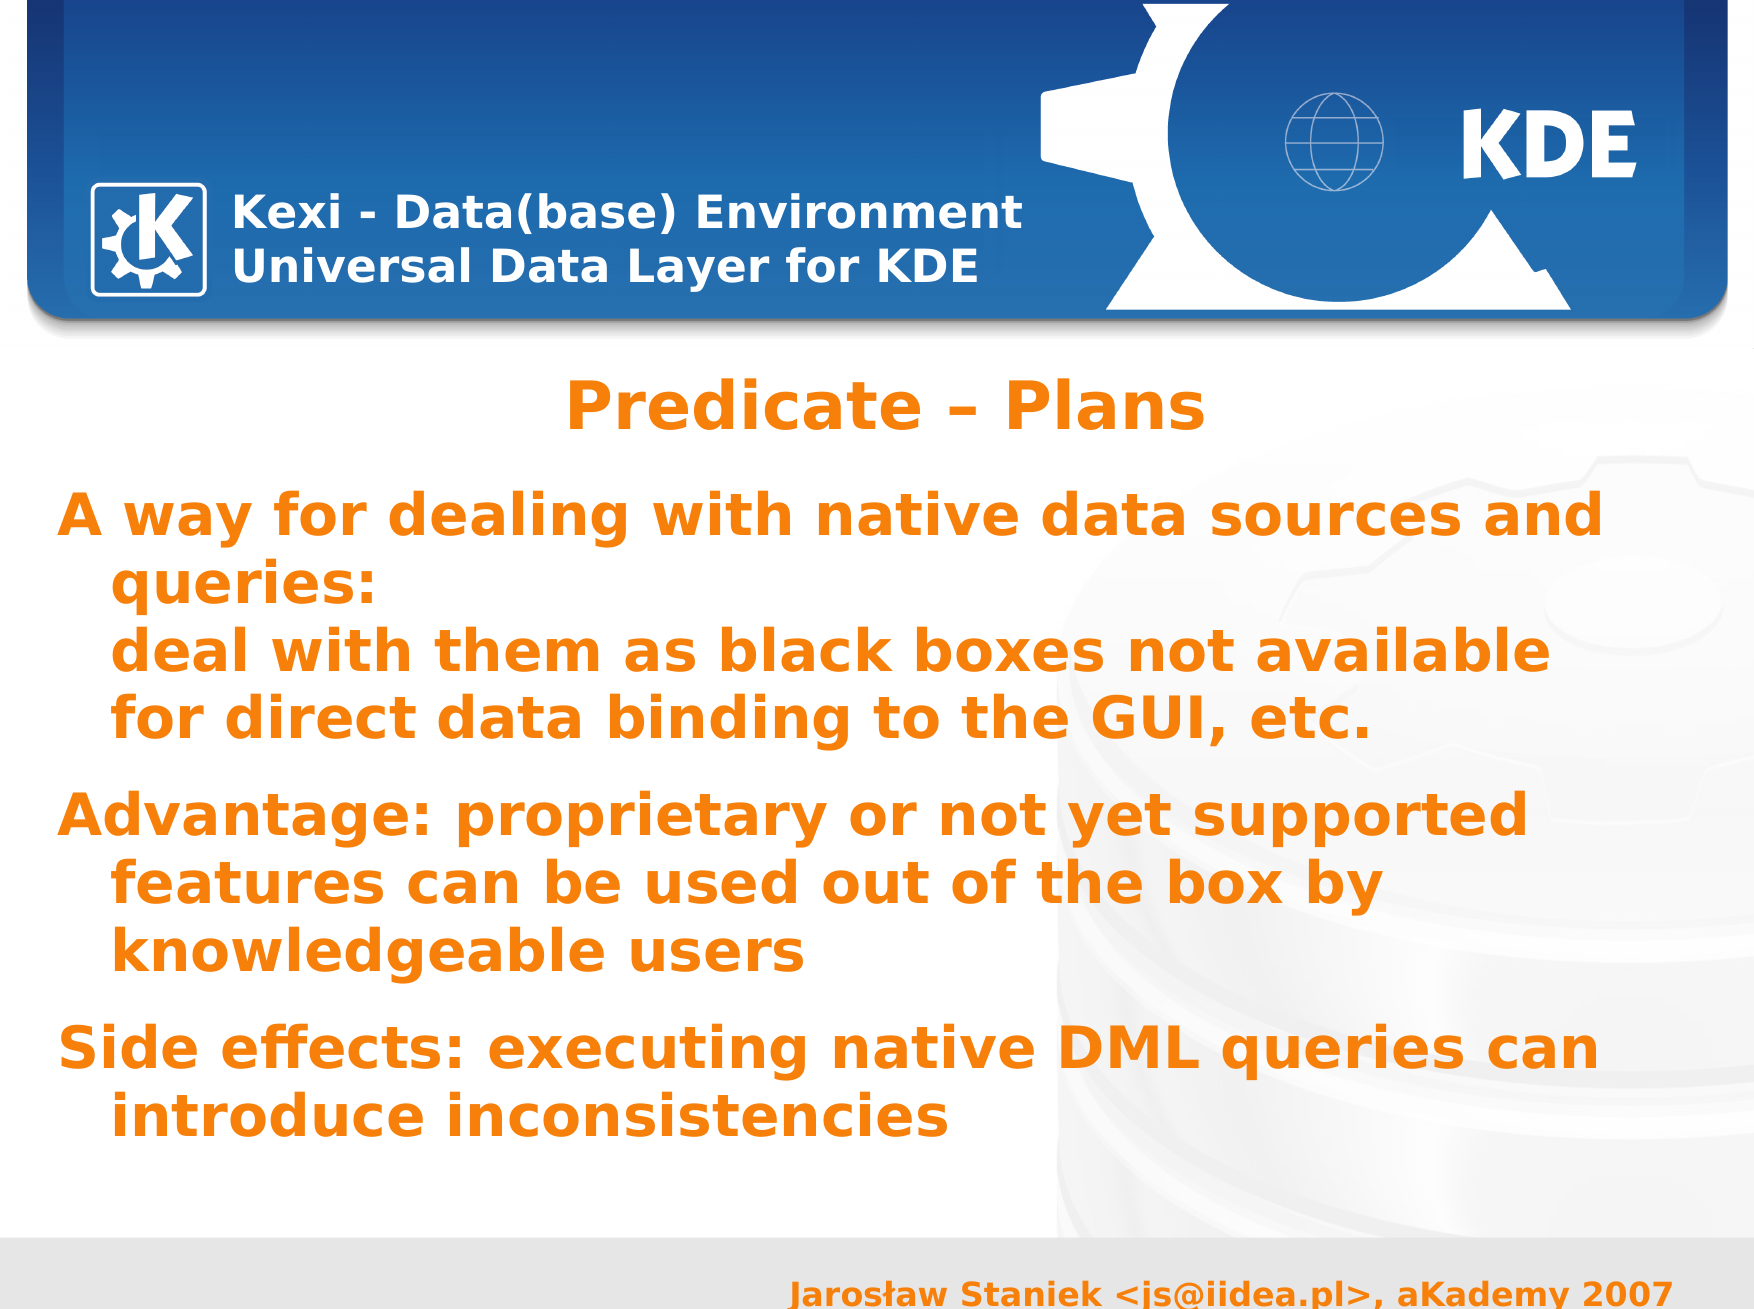

# Predicate – Plans
A way for dealing with native data sources and queries:
deal with them as black boxes not available for direct data binding to the GUI, etc.
Advantage: proprietary or not yet supported features can be used out of the box by knowledgeable users
Side effects: executing native DML queries can introduce inconsistencies